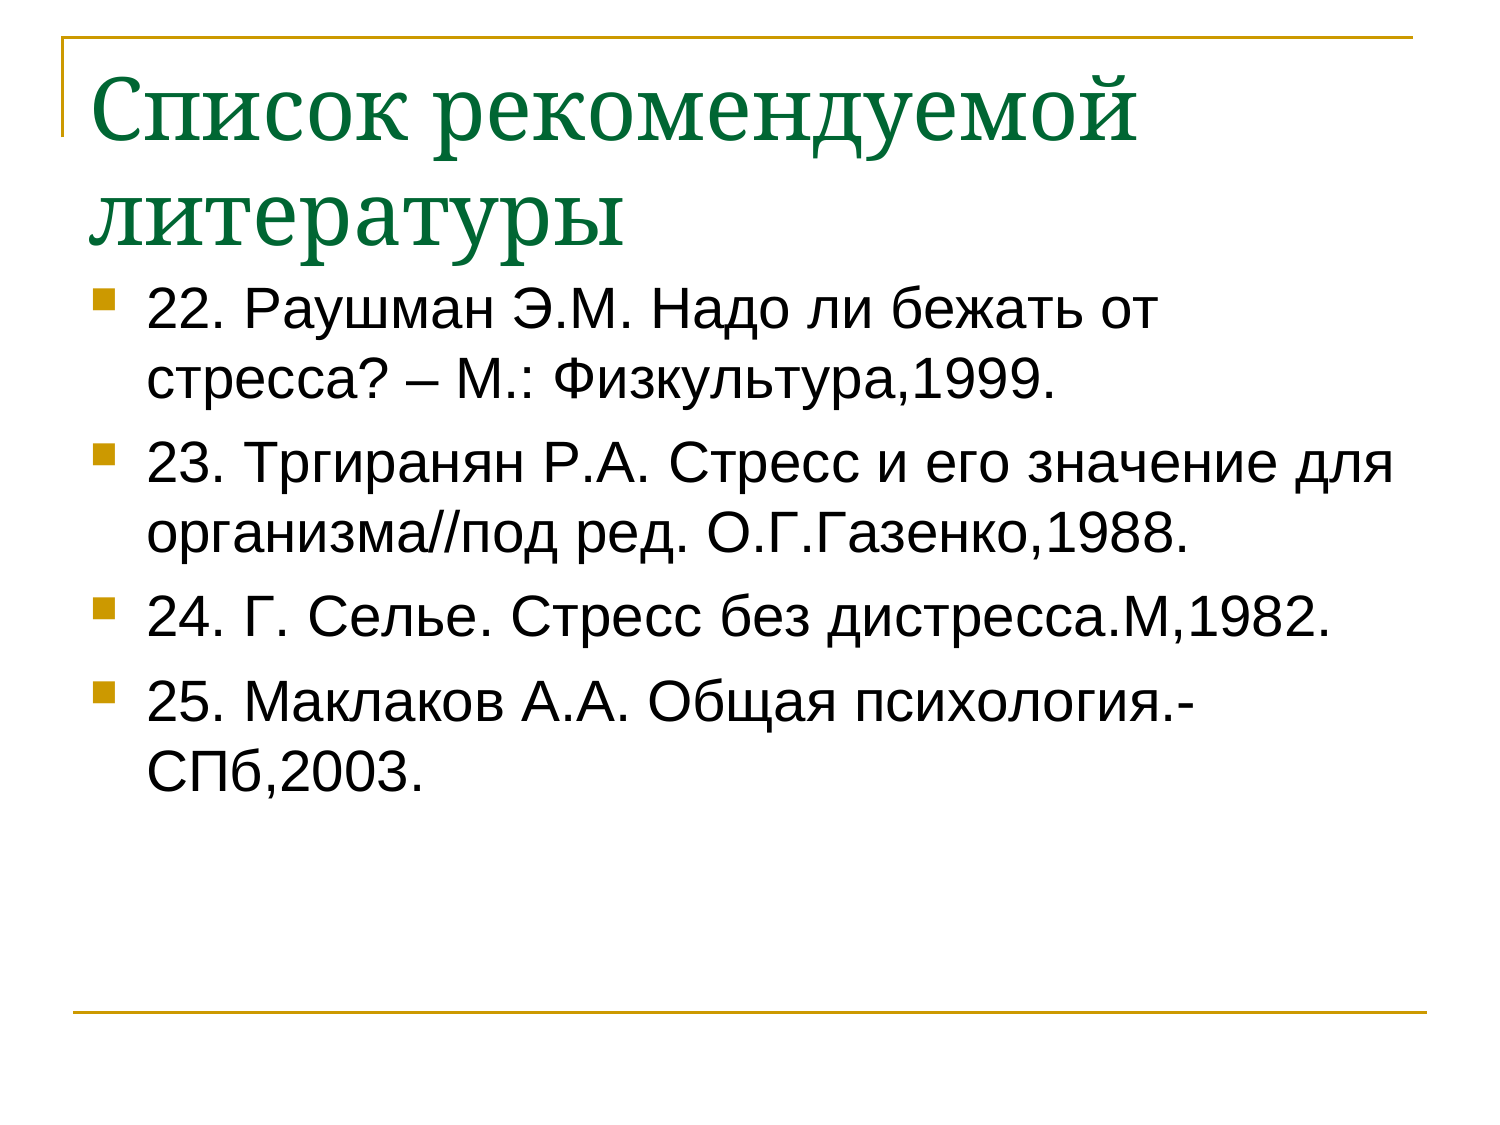

# Список рекомендуемой литературы
22. Раушман Э.М. Надо ли бежать от стресса? – М.: Физкультура,1999.
23. Тргиранян Р.А. Стресс и его значение для организма//под ред. О.Г.Газенко,1988.
24. Г. Селье. Стресс без дистресса.М,1982.
25. Маклаков А.А. Общая психология.-СПб,2003.